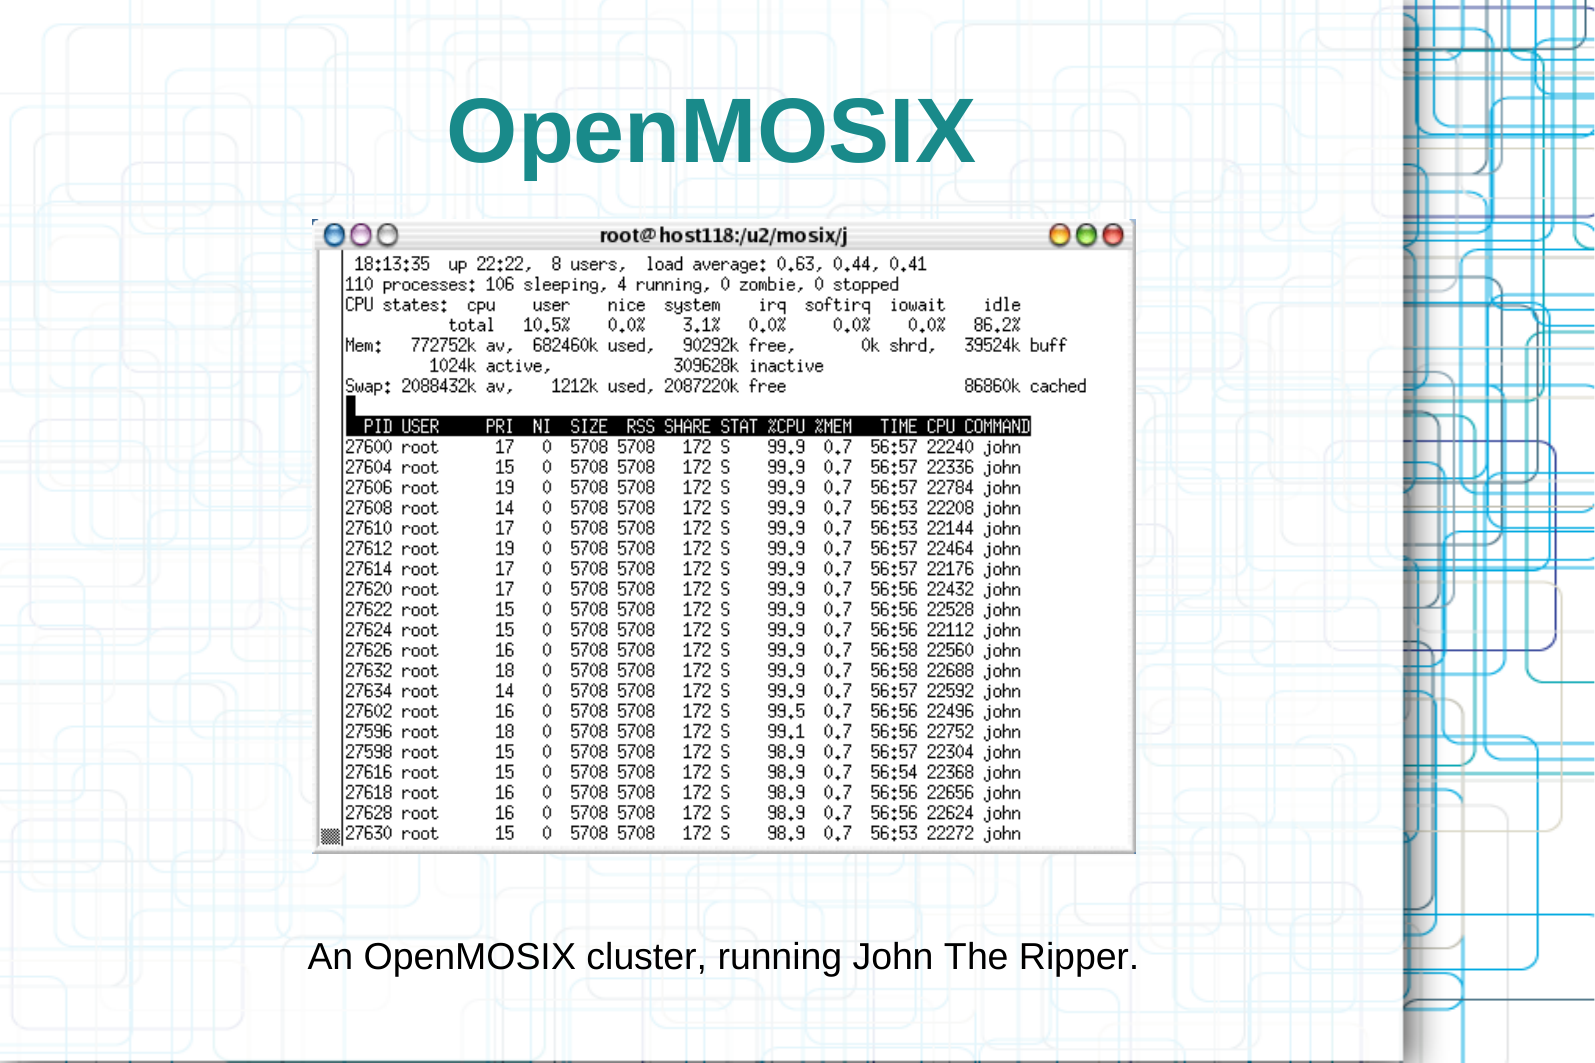

# OpenMOSIX
An OpenMOSIX cluster, running John The Ripper.